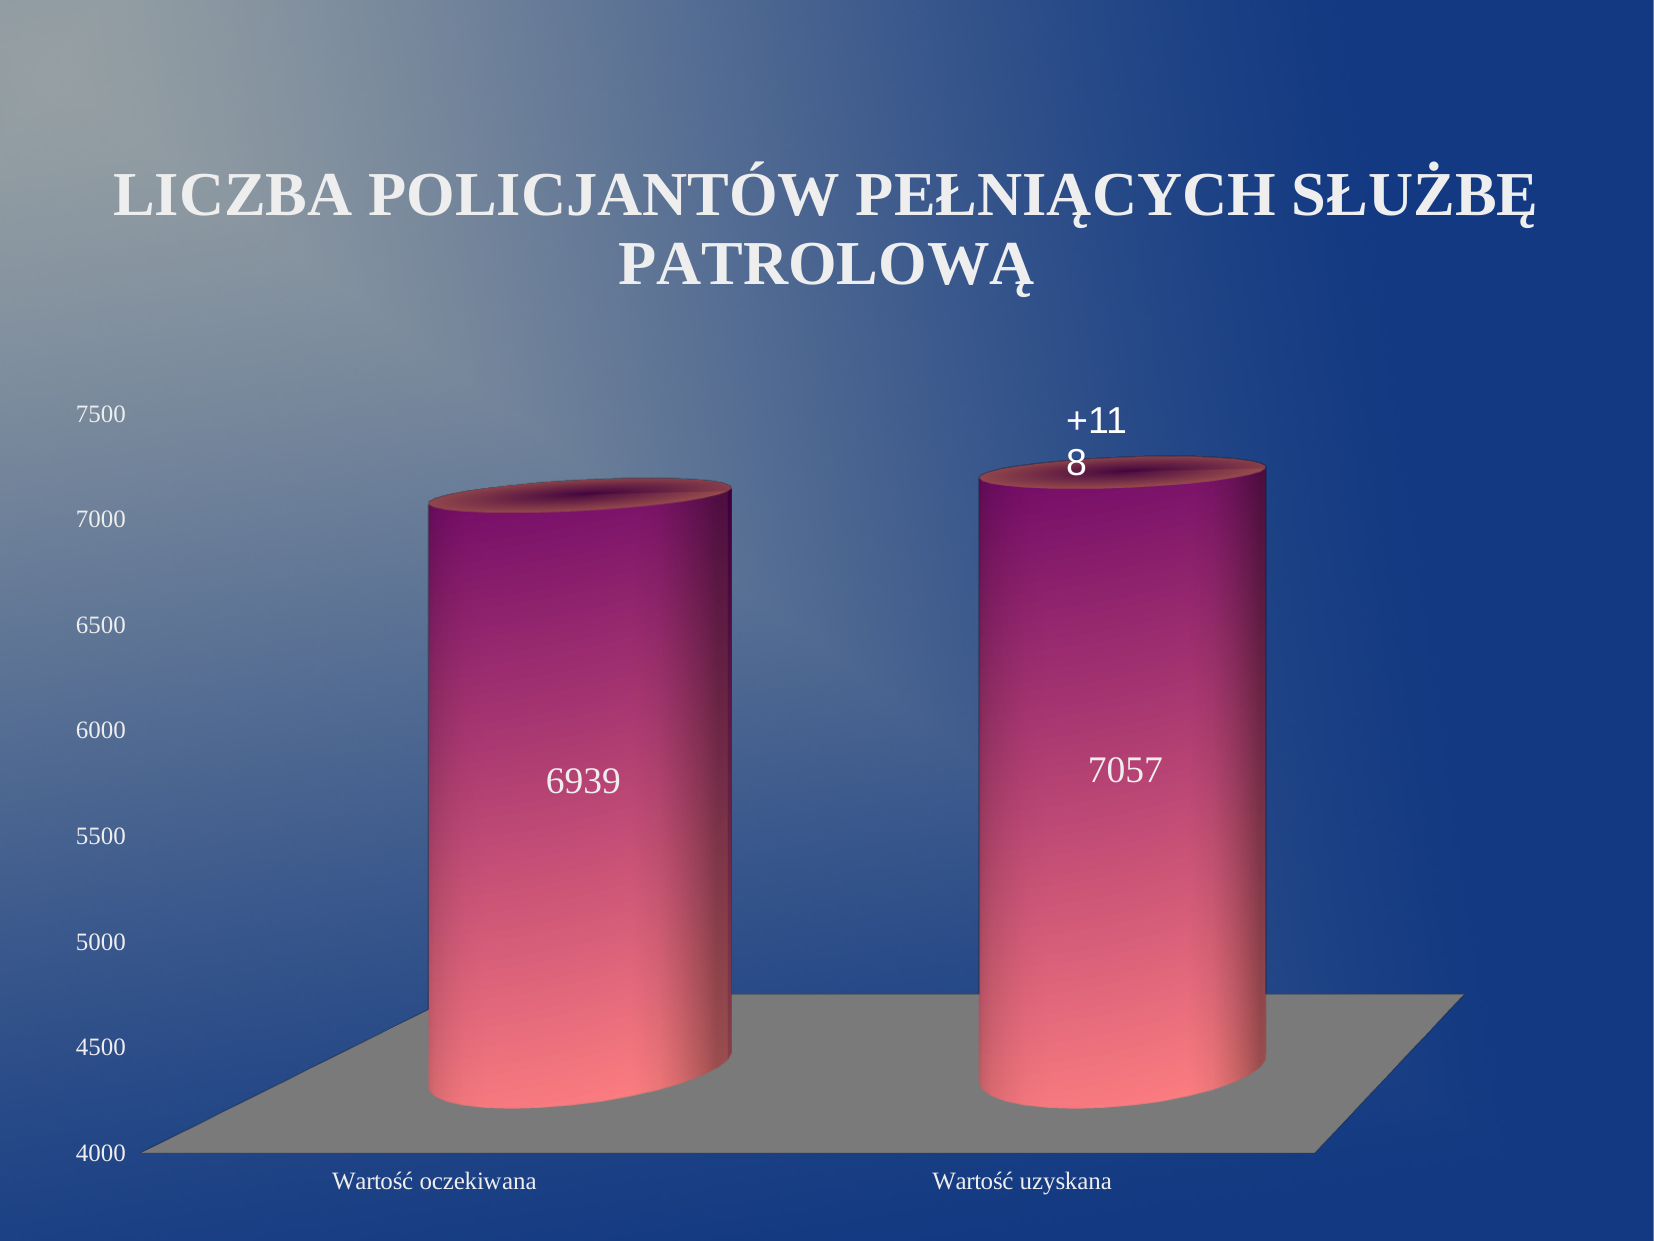

# LICZBA POLICJANTÓW PEŁNIĄCYCH SŁUŻBĘ PATROLOWĄ
[unsupported chart]
+118